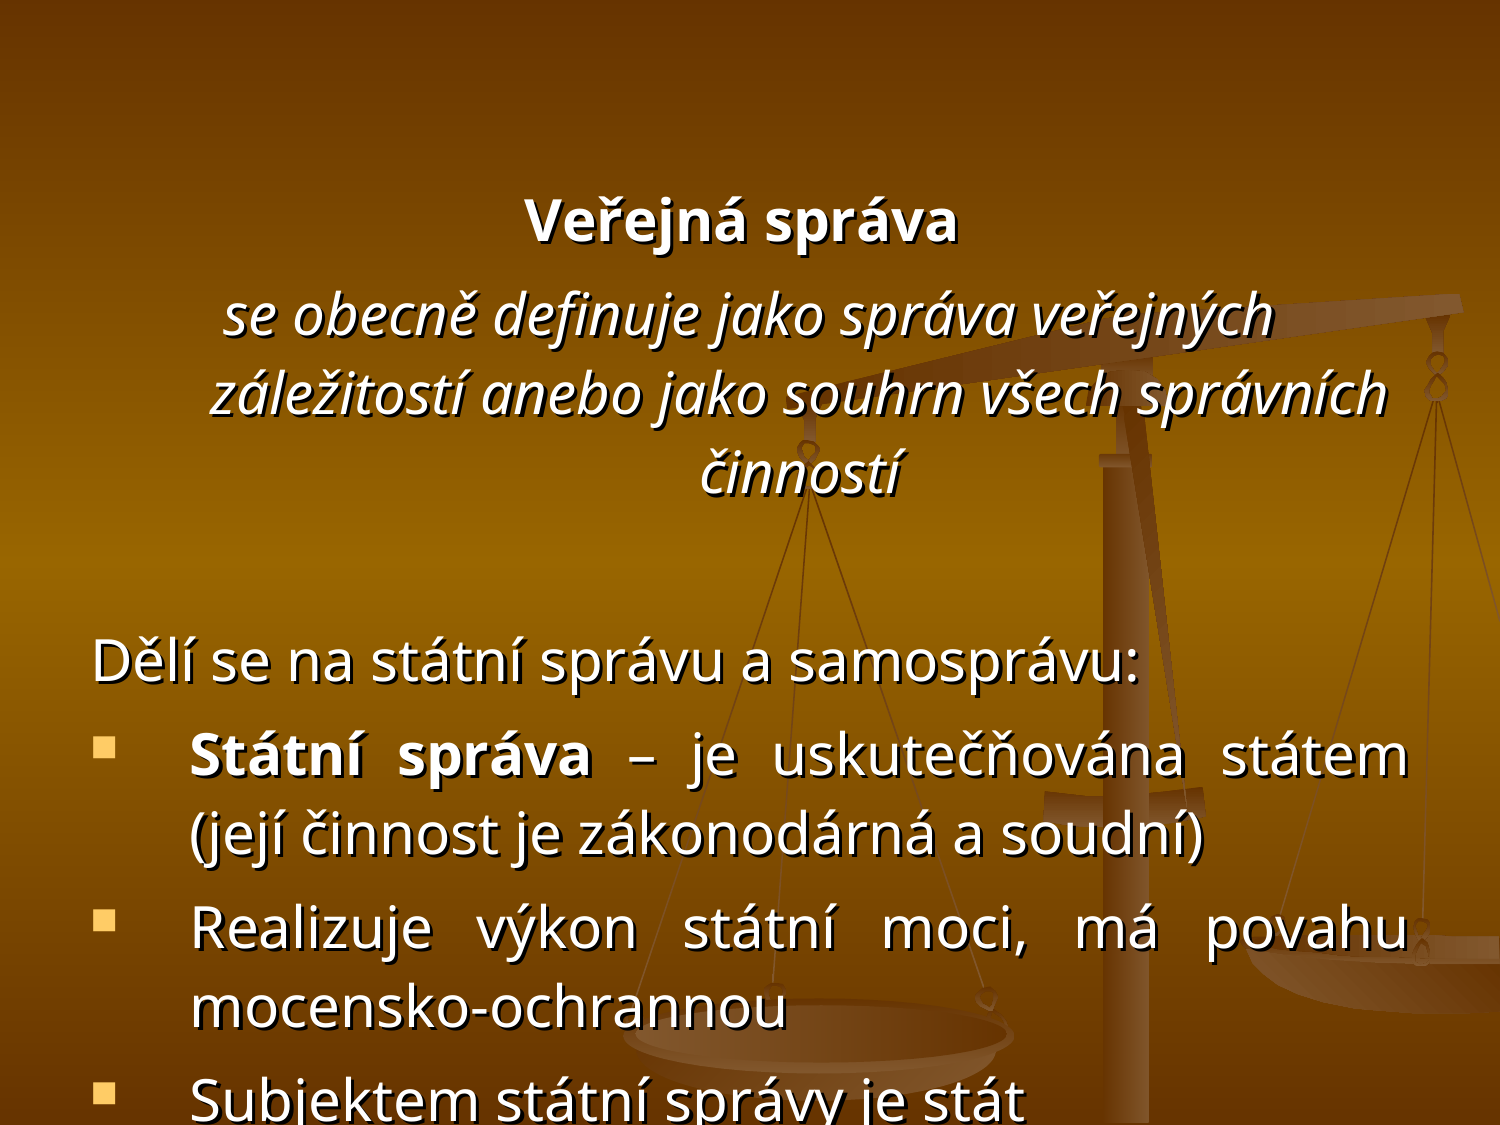

# Veřejná správa
se obecně definuje jako správa veřejných záležitostí anebo jako souhrn všech správních činností
Dělí se na státní správu a samosprávu:
Státní správa – je uskutečňována státem (její činnost je zákonodárná a soudní)
Realizuje výkon státní moci, má povahu mocensko-ochrannou
Subjektem státní správy je stát